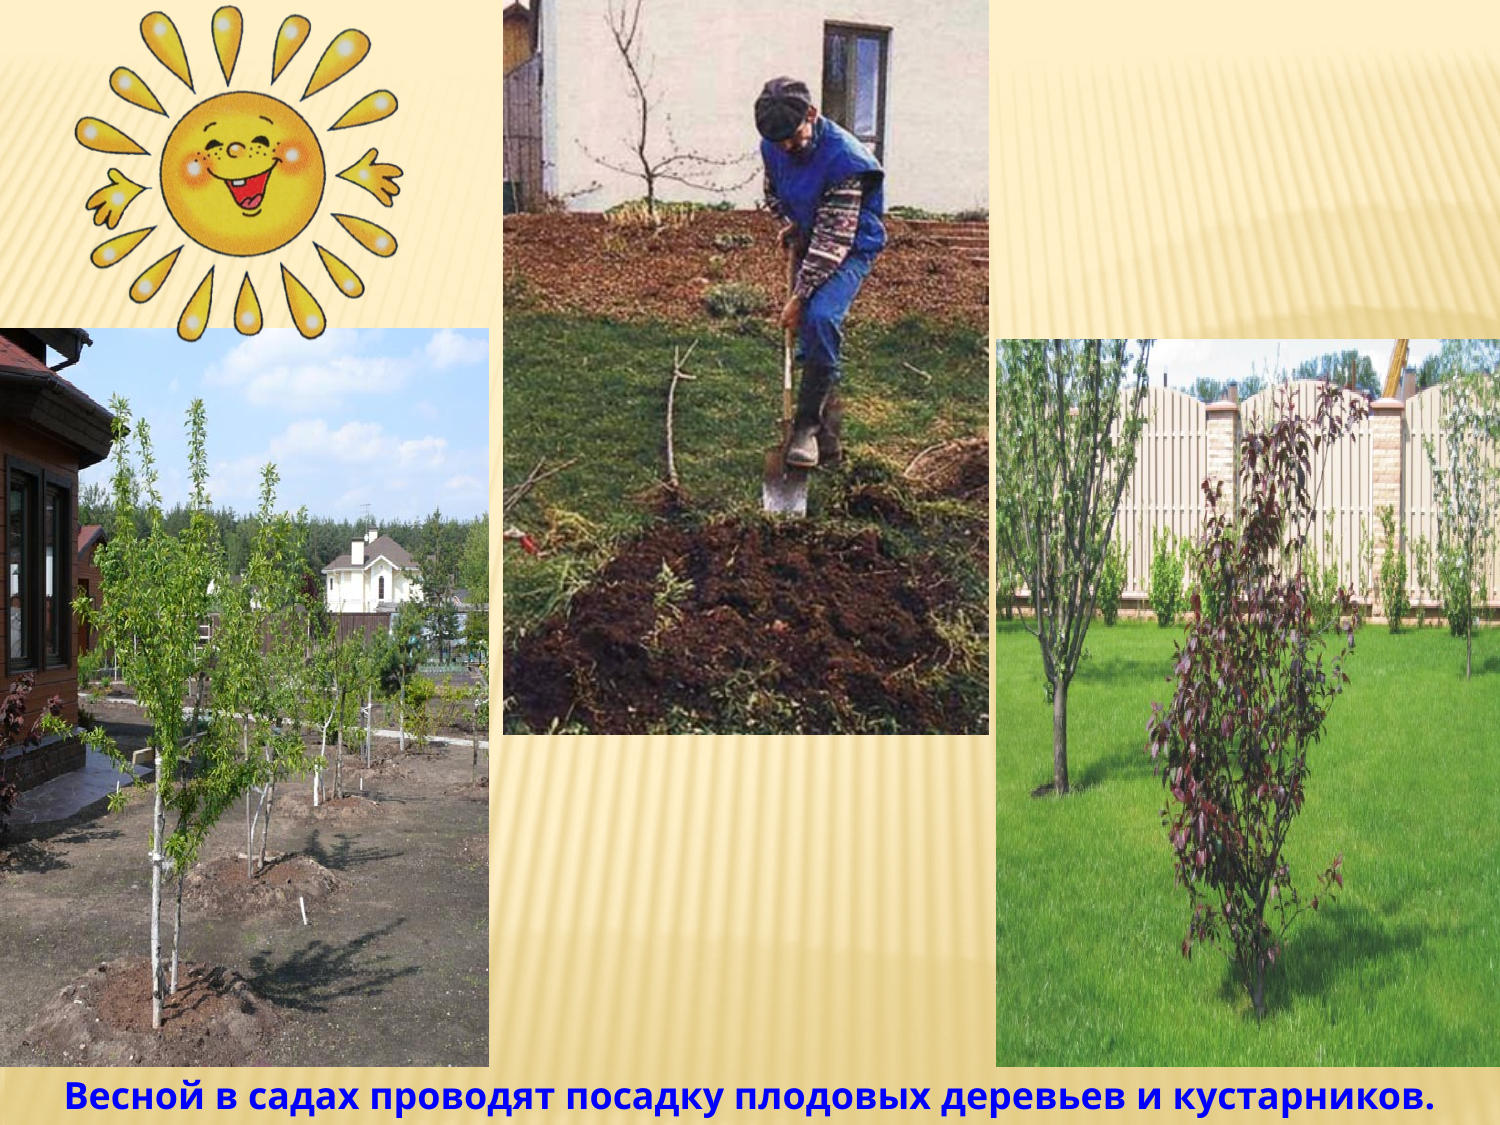

Весной в садах проводят посадку плодовых деревьев и кустарников.